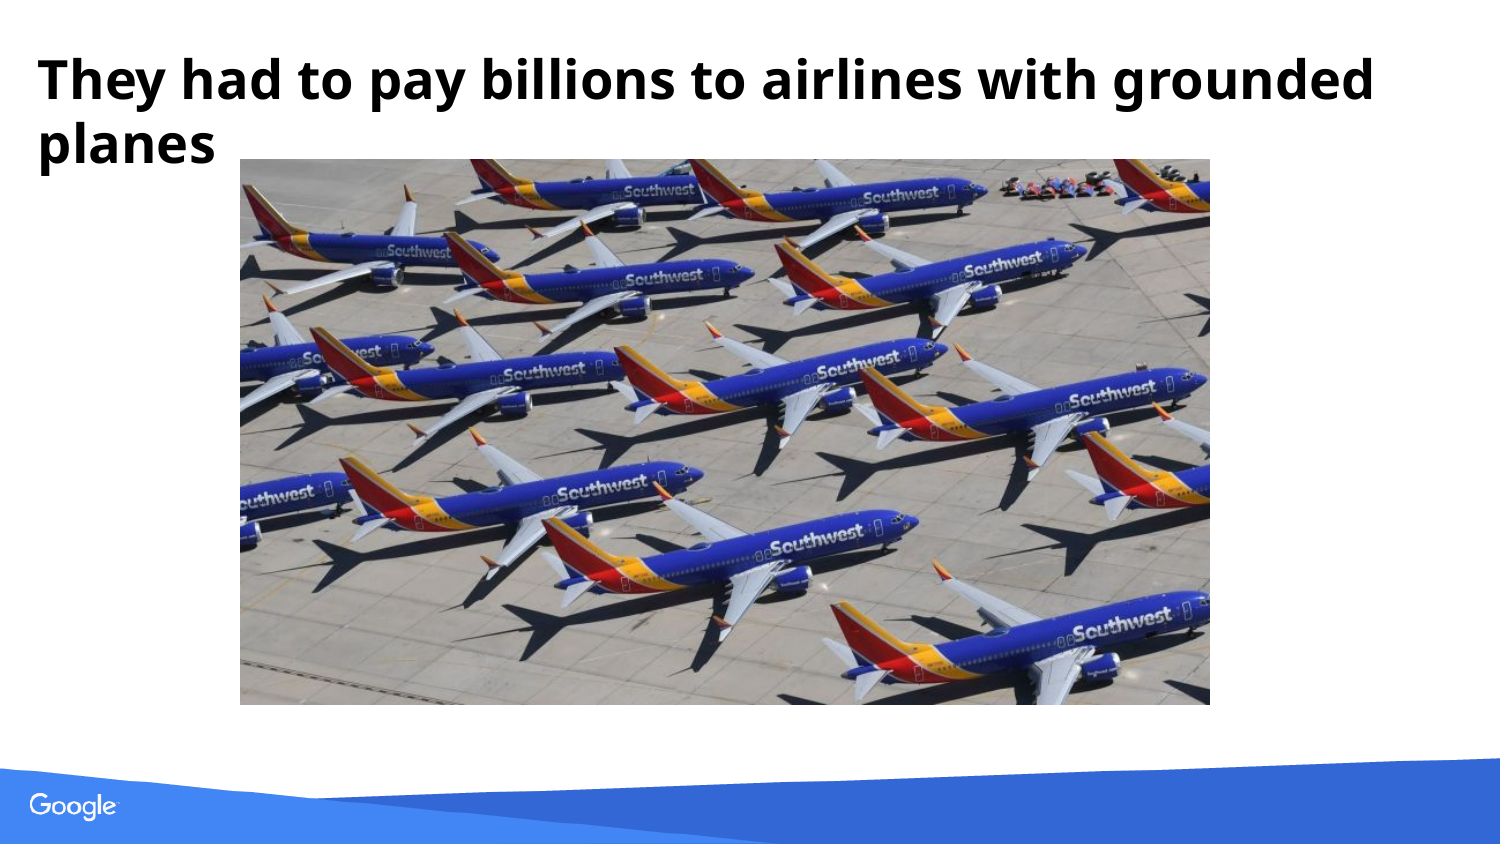

They had to pay billions to airlines with grounded planes